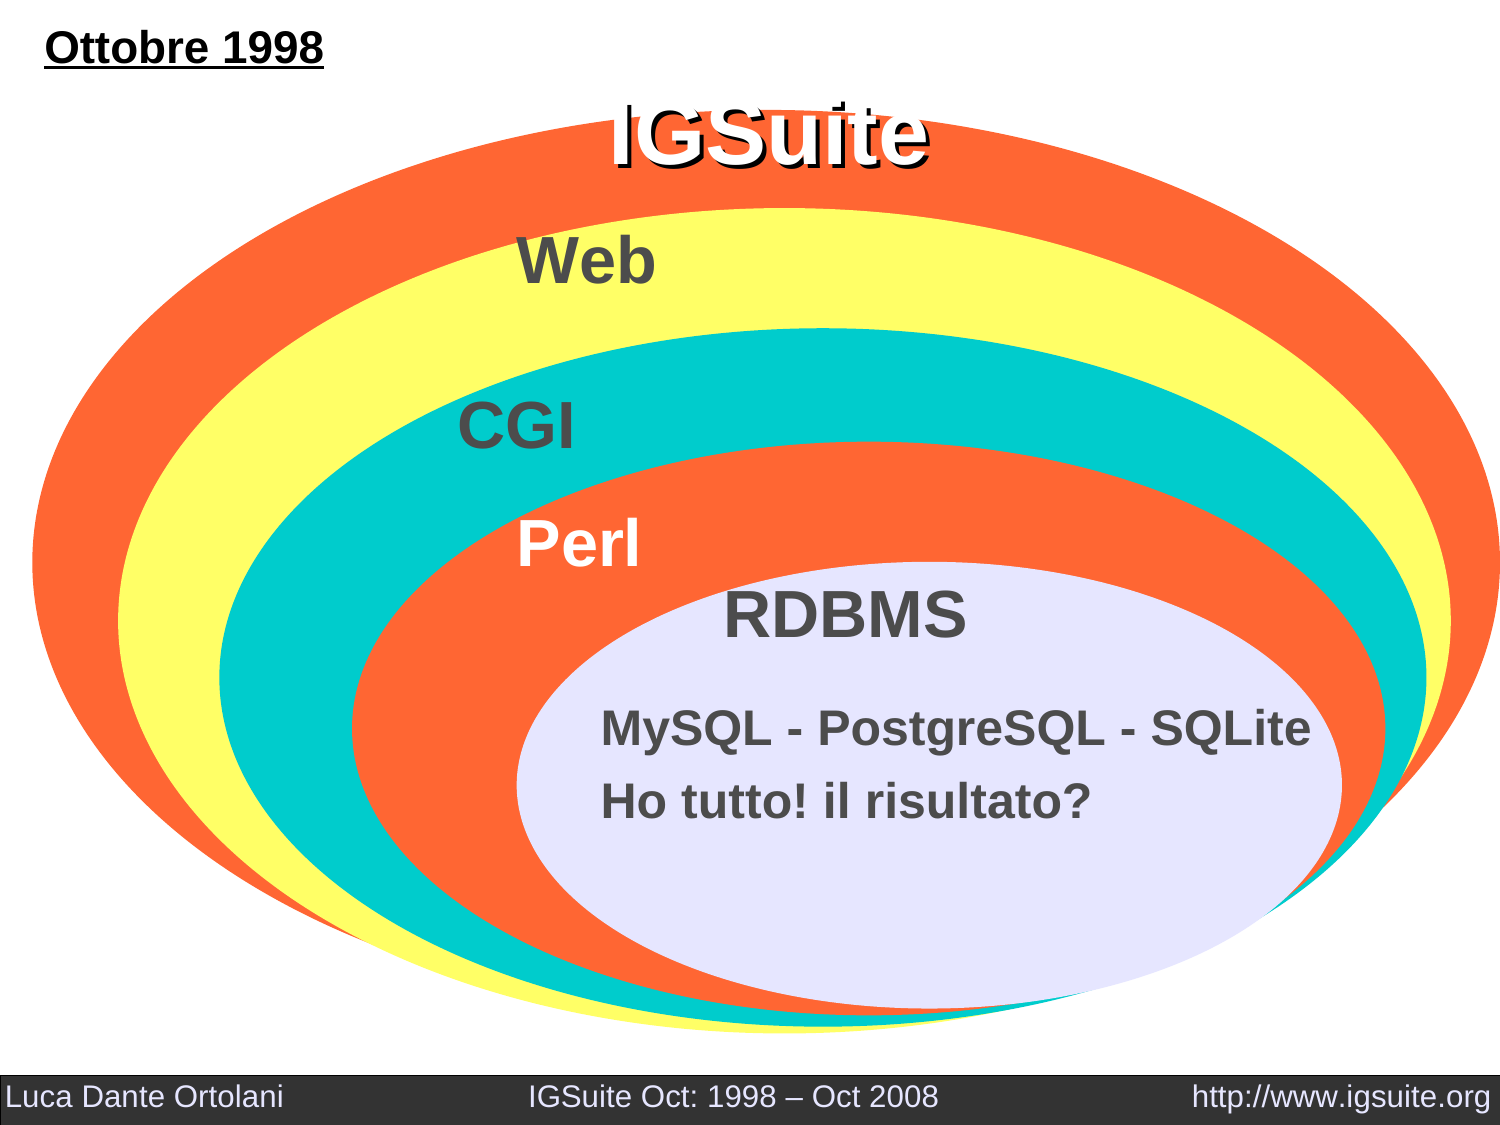

Ottobre 1998
IGSuite
Web
CGI
Perl
RDBMS
MySQL - PostgreSQL - SQLite
Ho tutto! il risultato?
Luca Dante Ortolani IGSuite Oct: 1998 – Oct 2008 http://www.igsuite.org